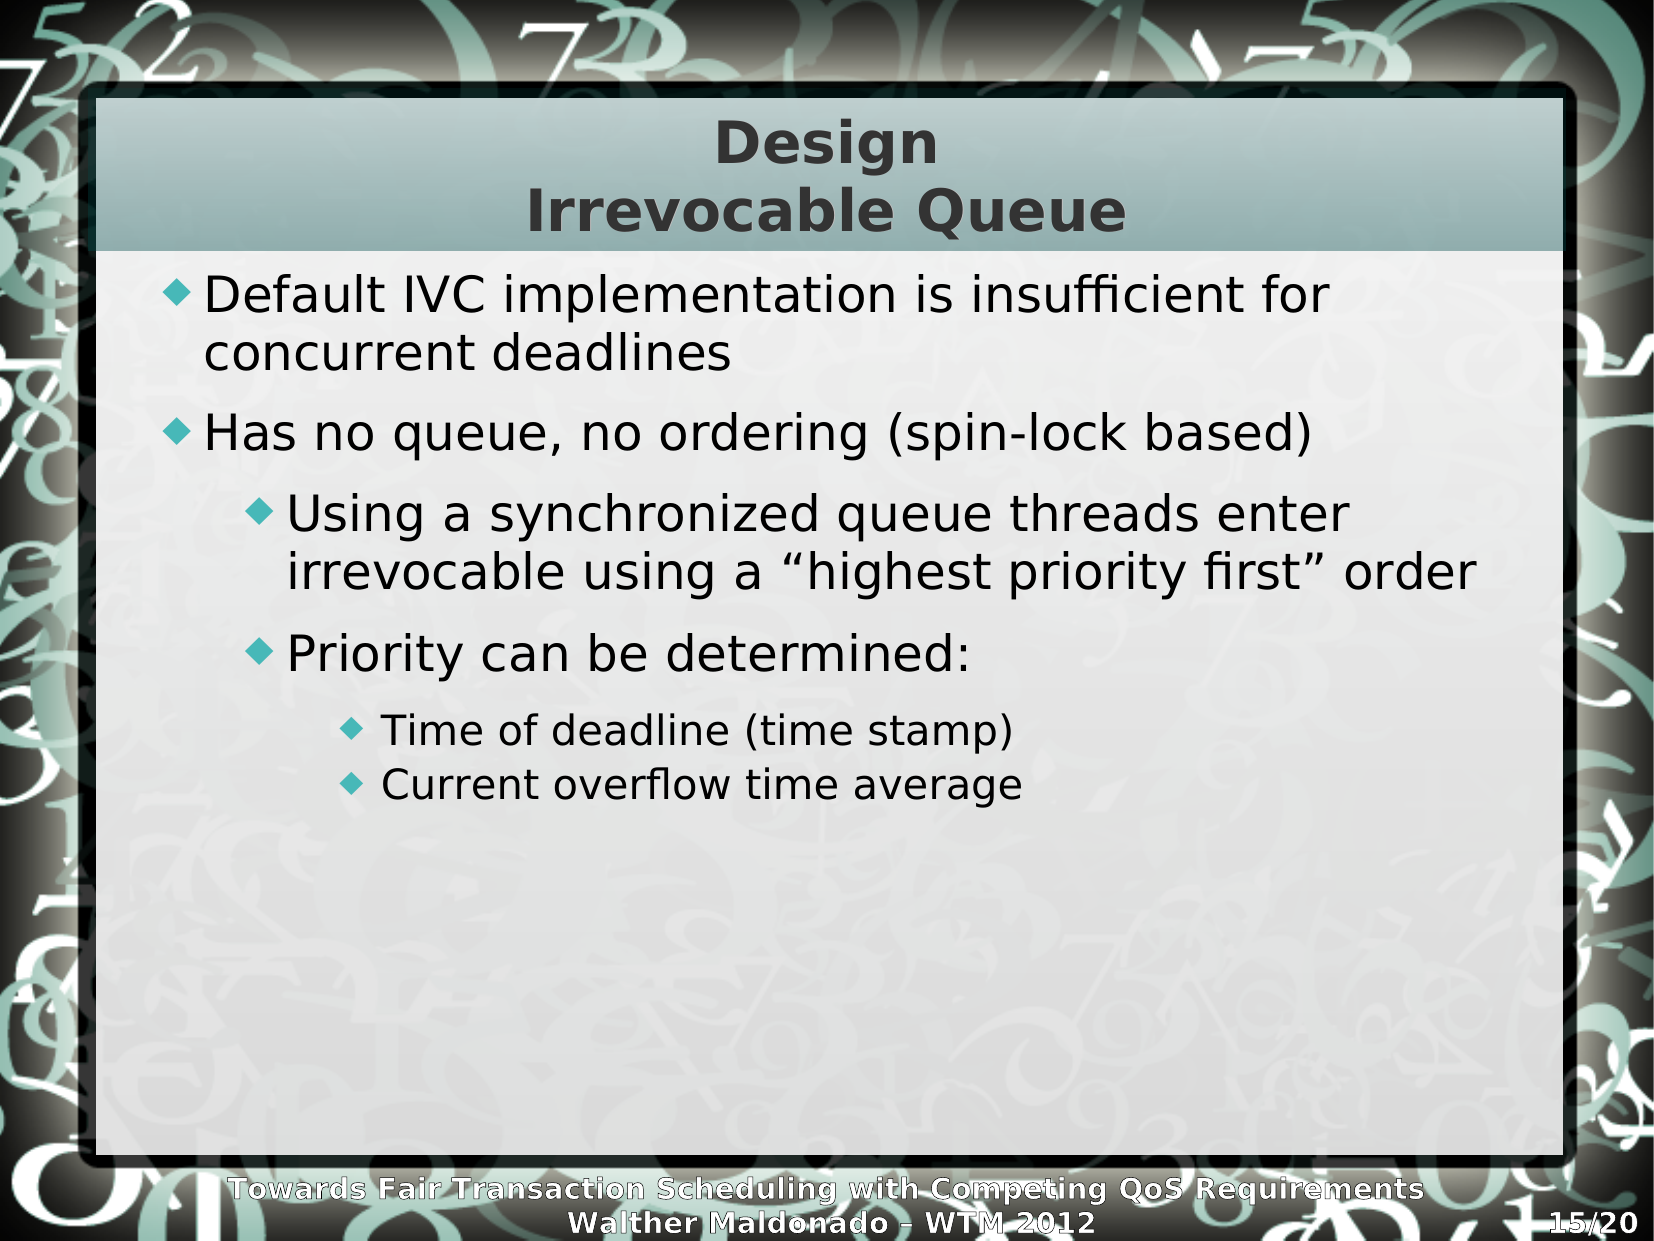

# Design Irrevocable Queue
Default IVC implementation is insufficient for concurrent deadlines
Has no queue, no ordering (spin-lock based)
Using a synchronized queue threads enter irrevocable using a “highest priority first” order
Priority can be determined:
Time of deadline (time stamp)
Current overflow time average
15